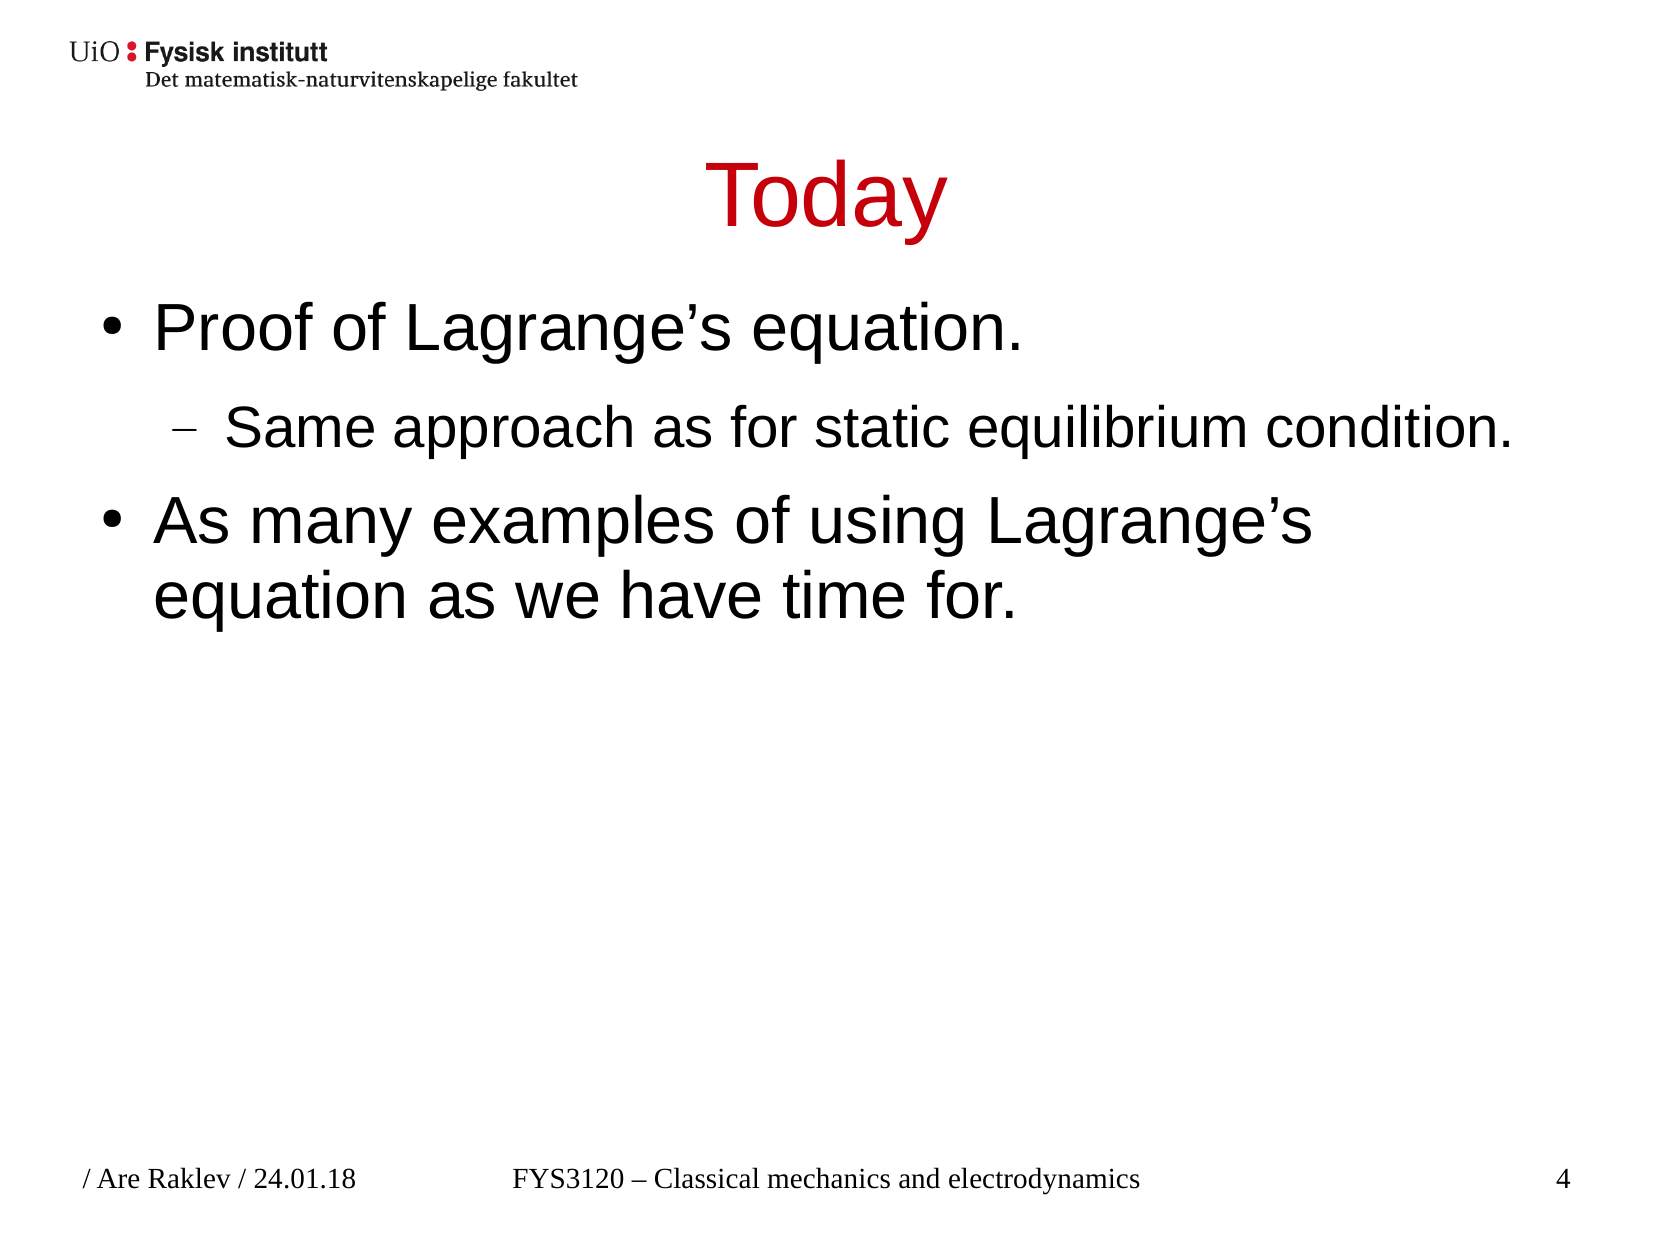

# Today
Proof of Lagrange’s equation.
Same approach as for static equilibrium condition.
As many examples of using Lagrange’s equation as we have time for.
/ Are Raklev / 24.01.18
FYS3120 – Classical mechanics and electrodynamics
4